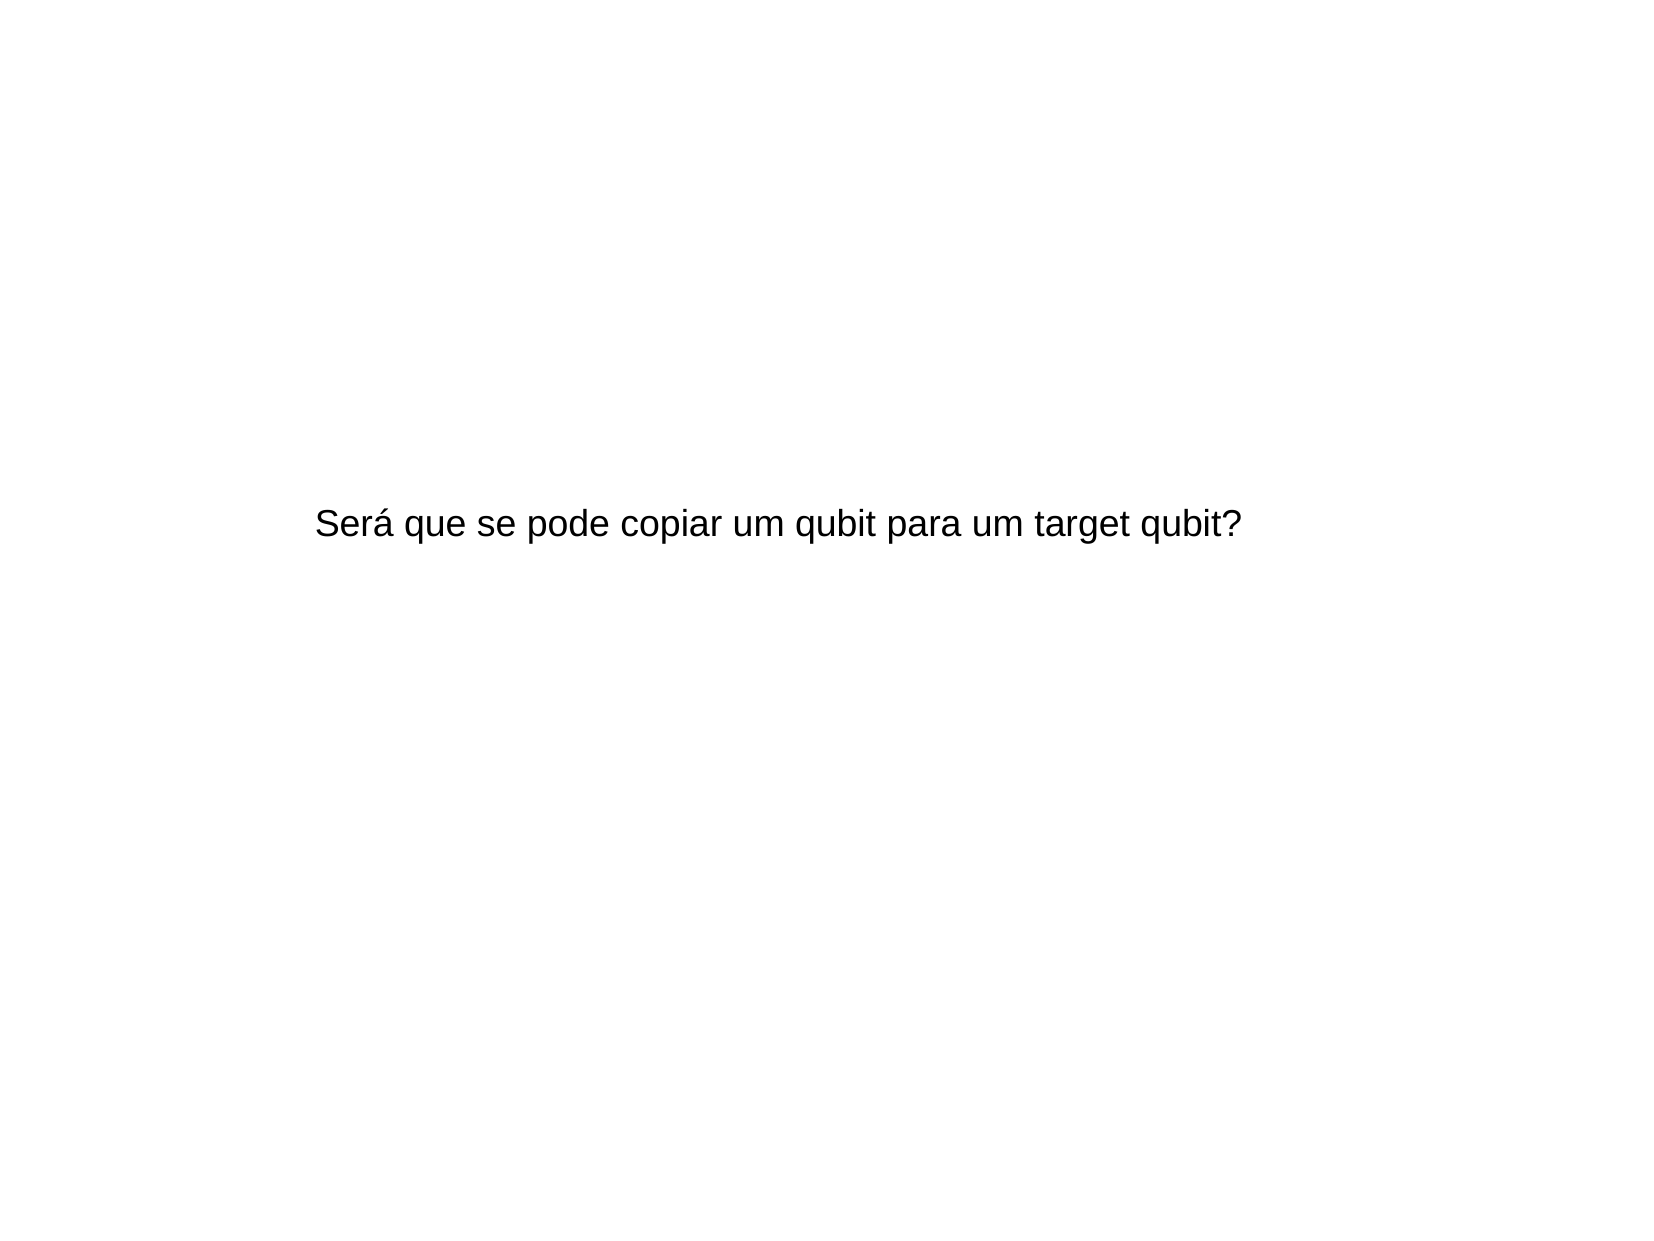

Será que se pode copiar um qubit para um target qubit?